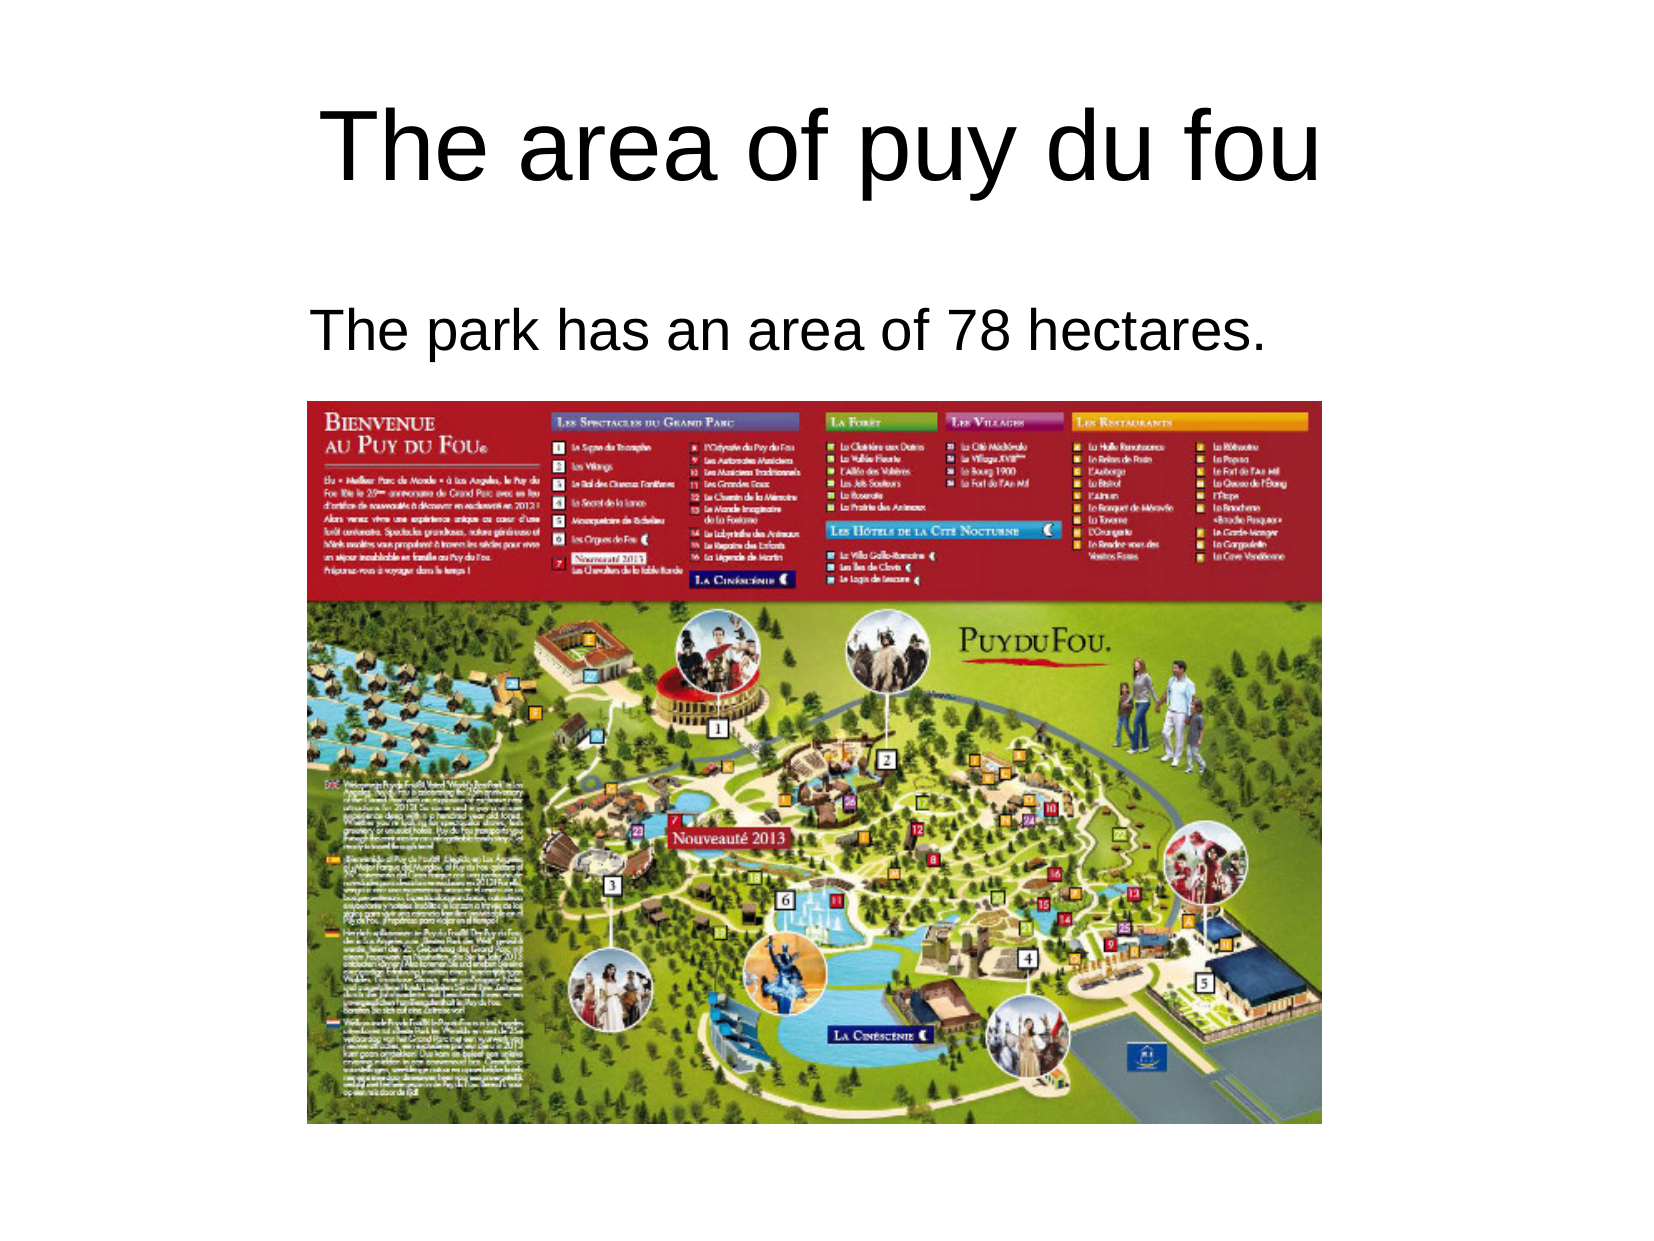

#
 The area of ​​puy du fou
The park has an area of ​​78 hectares.